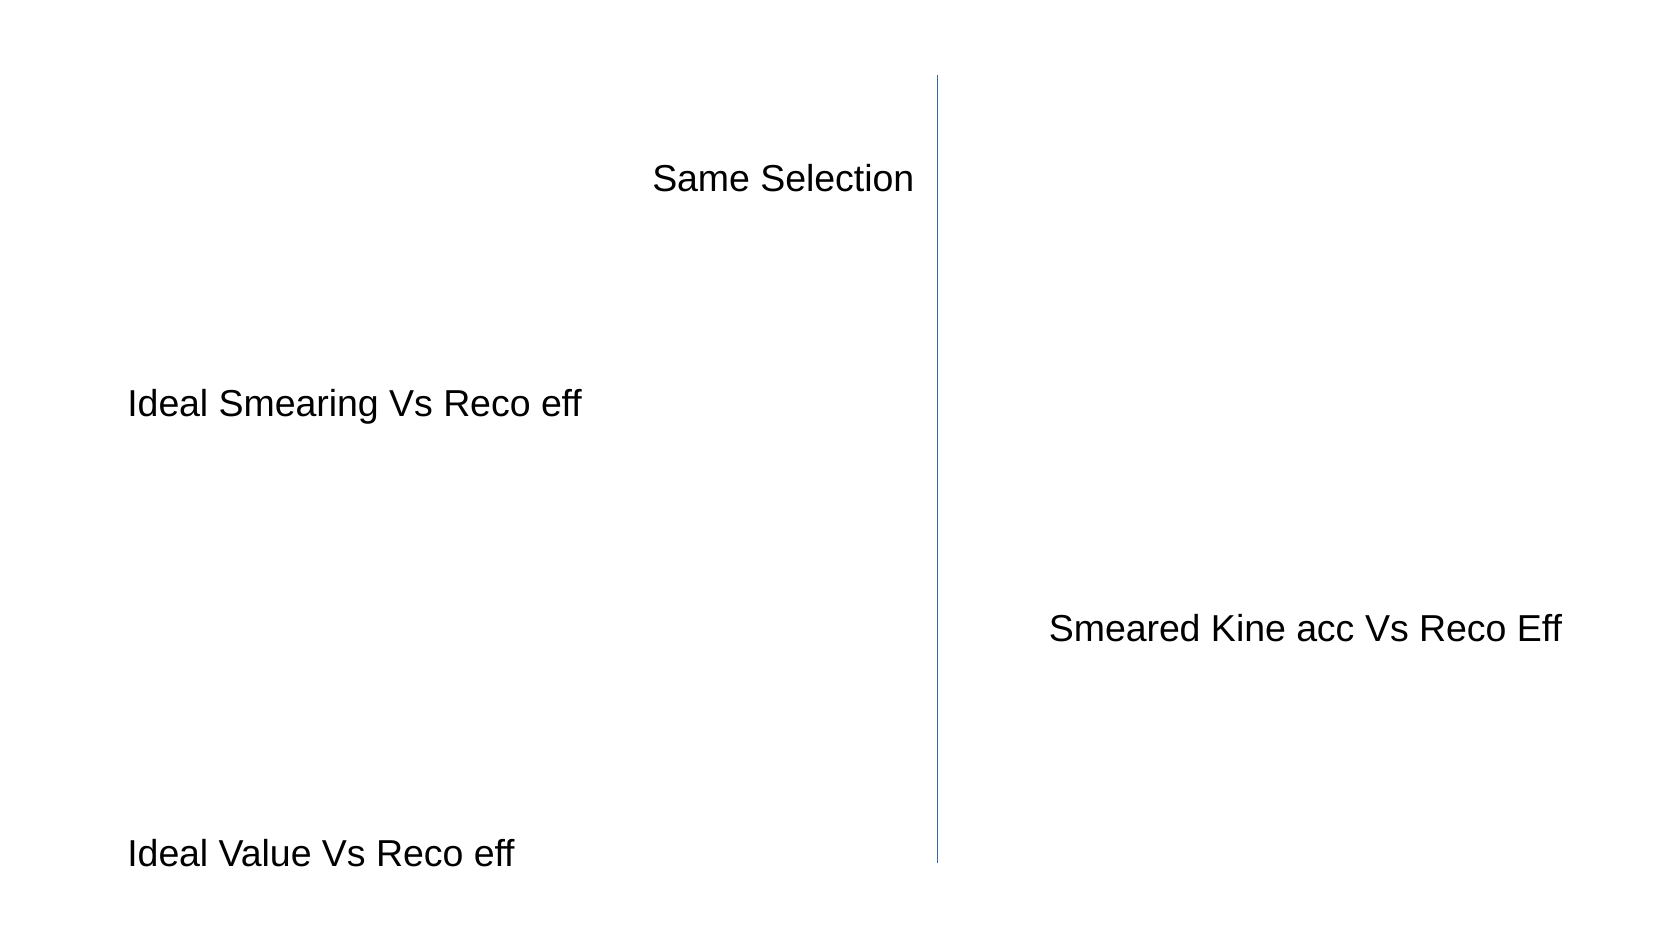

Same Selection
Ideal Smearing Vs Reco eff
Smeared Kine acc Vs Reco Eff
Ideal Value Vs Reco eff